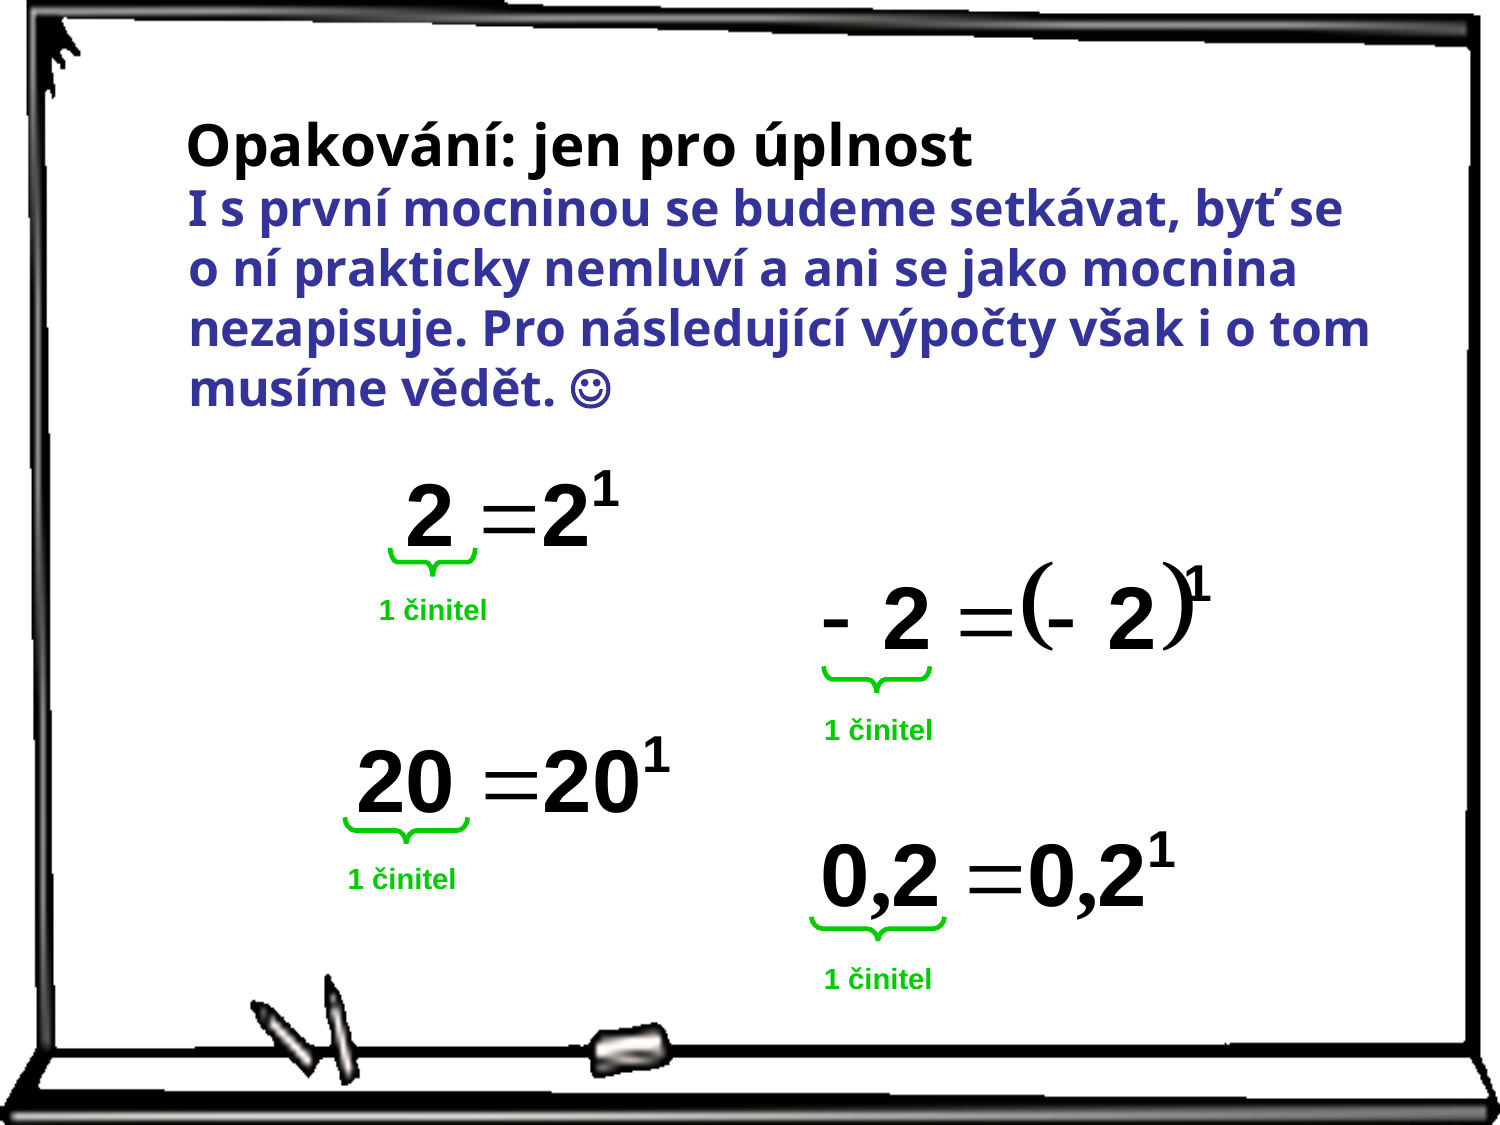

Opakování: jen pro úplnost
I s první mocninou se budeme setkávat, byť se
o ní prakticky nemluví a ani se jako mocnina nezapisuje. Pro následující výpočty však i o tom musíme vědět. 
1 činitel
1 činitel
1 činitel
1 činitel